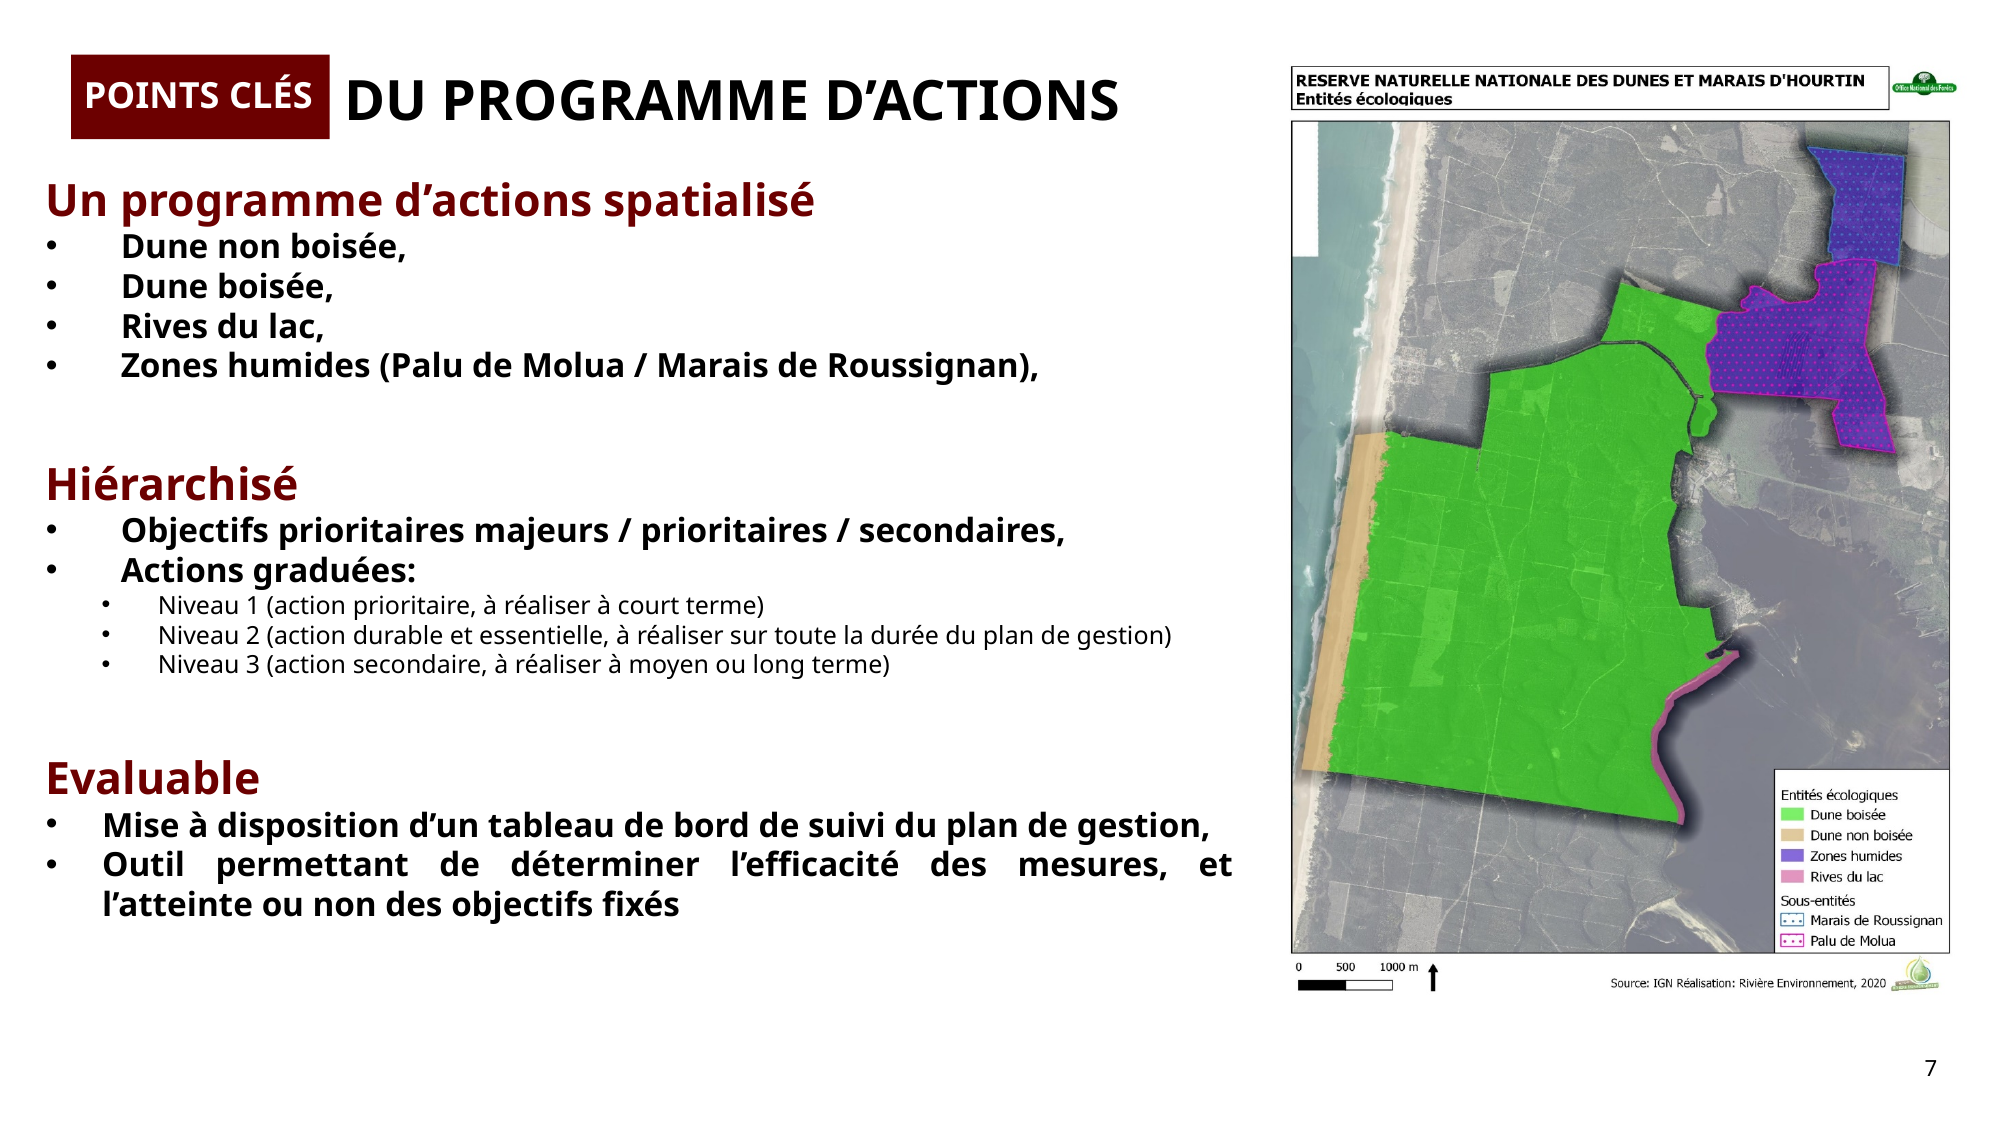

# Points Clés
du programme d’actions
Un programme d’actions spatialisé
Dune non boisée,
Dune boisée,
Rives du lac,
Zones humides (Palu de Molua / Marais de Roussignan),
Hiérarchisé
Objectifs prioritaires majeurs / prioritaires / secondaires,
Actions graduées:
Niveau 1 (action prioritaire, à réaliser à court terme)
Niveau 2 (action durable et essentielle, à réaliser sur toute la durée du plan de gestion)
Niveau 3 (action secondaire, à réaliser à moyen ou long terme)
Evaluable
Mise à disposition d’un tableau de bord de suivi du plan de gestion,
Outil permettant de déterminer l’efficacité des mesures, et l’atteinte ou non des objectifs fixés